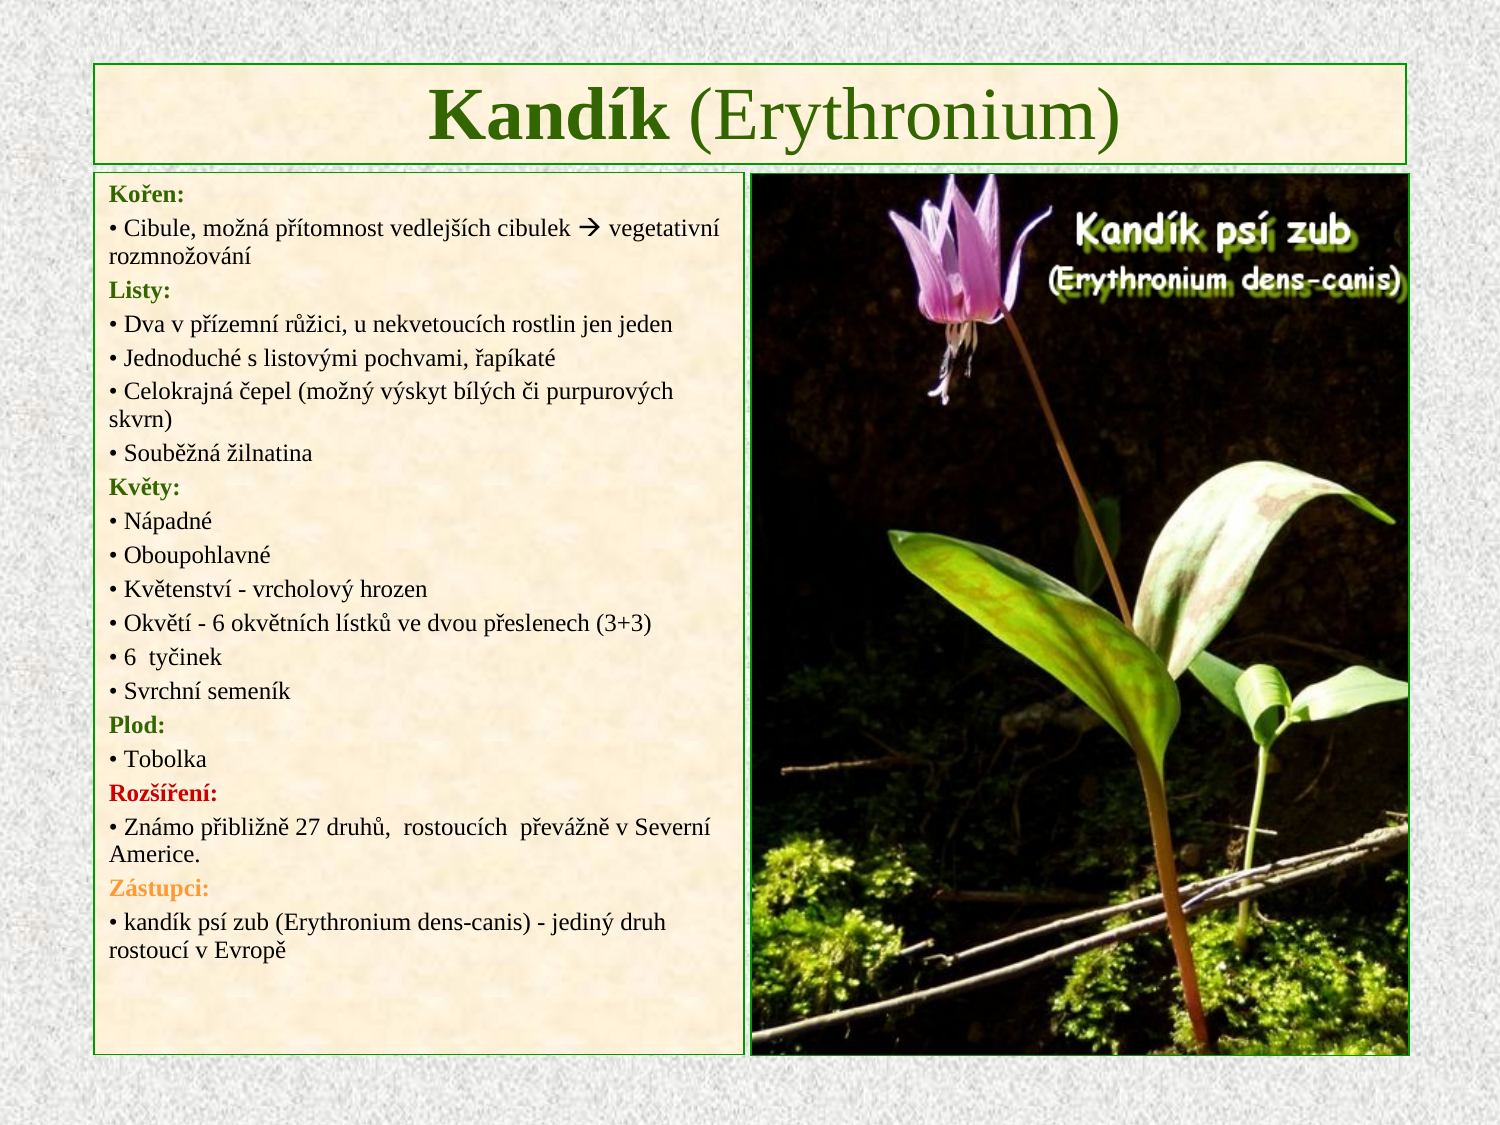

# Kandík (Erythronium)
Kořen:
 Cibule, možná přítomnost vedlejších cibulek  vegetativní rozmnožování
Listy:
 Dva v přízemní růžici, u nekvetoucích rostlin jen jeden
 Jednoduché s listovými pochvami, řapíkaté
 Celokrajná čepel (možný výskyt bílých či purpurových skvrn)
 Souběžná žilnatina
Květy:
 Nápadné
 Oboupohlavné
 Květenství - vrcholový hrozen
 Okvětí - 6 okvětních lístků ve dvou přeslenech (3+3)
 6 tyčinek
 Svrchní semeník
Plod:
 Tobolka
Rozšíření:
 Známo přibližně 27 druhů, rostoucích převážně v Severní Americe.
Zástupci:
 kandík psí zub (Erythronium dens-canis) - jediný druh rostoucí v Evropě